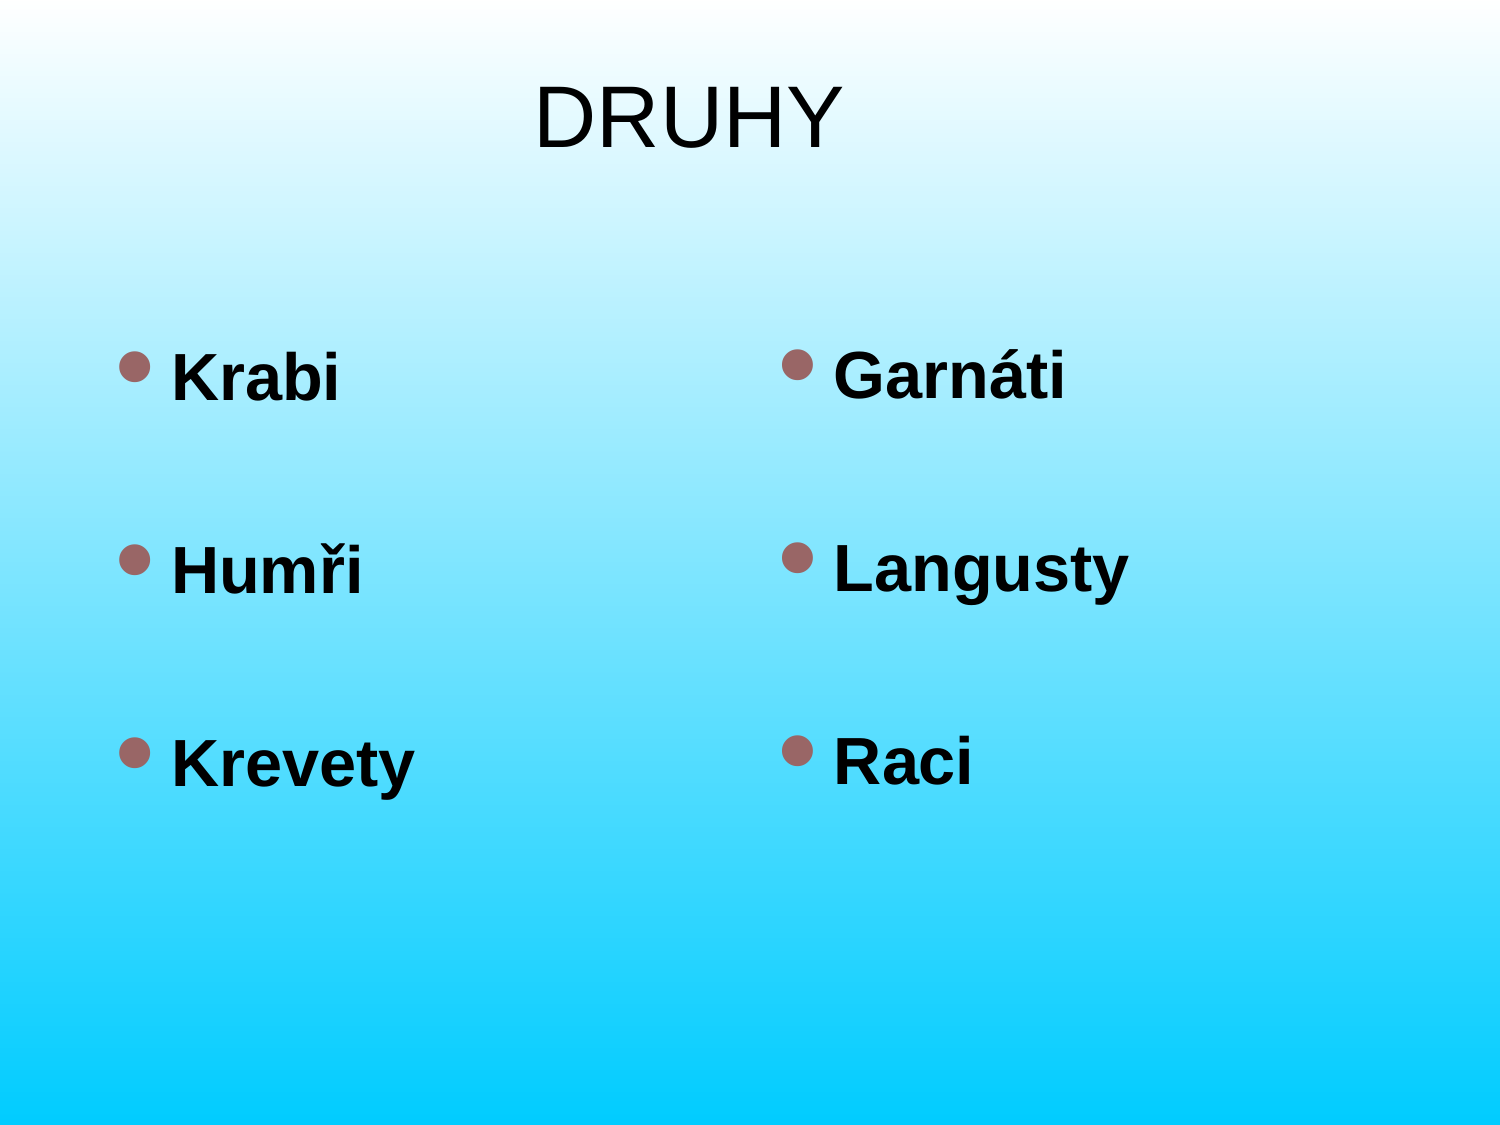

# DRUHY
Garnáti
Langusty
Raci
Krabi
Humři
Krevety